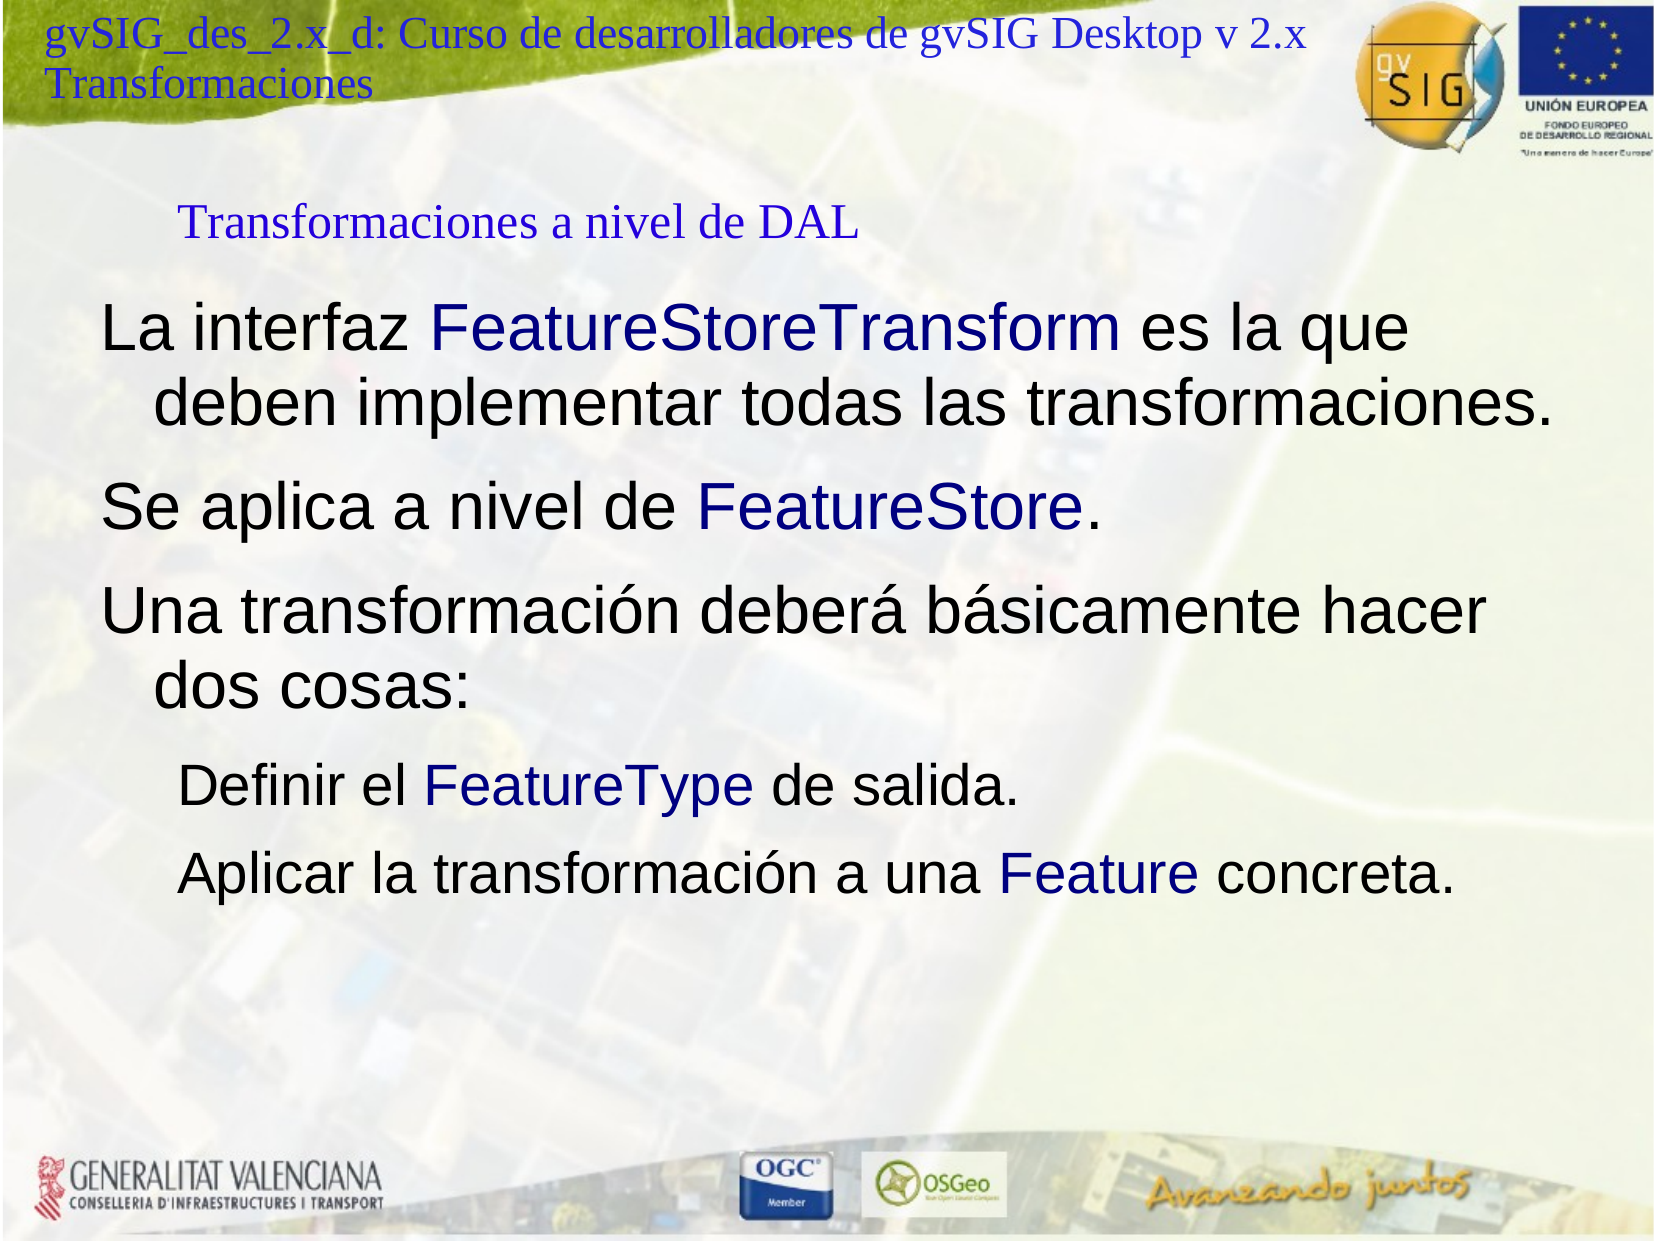

# Transformaciones a nivel de DAL
La interfaz FeatureStoreTransform es la que deben implementar todas las transformaciones.
Se aplica a nivel de FeatureStore.
Una transformación deberá básicamente hacer dos cosas:
Definir el FeatureType de salida.
Aplicar la transformación a una Feature concreta.